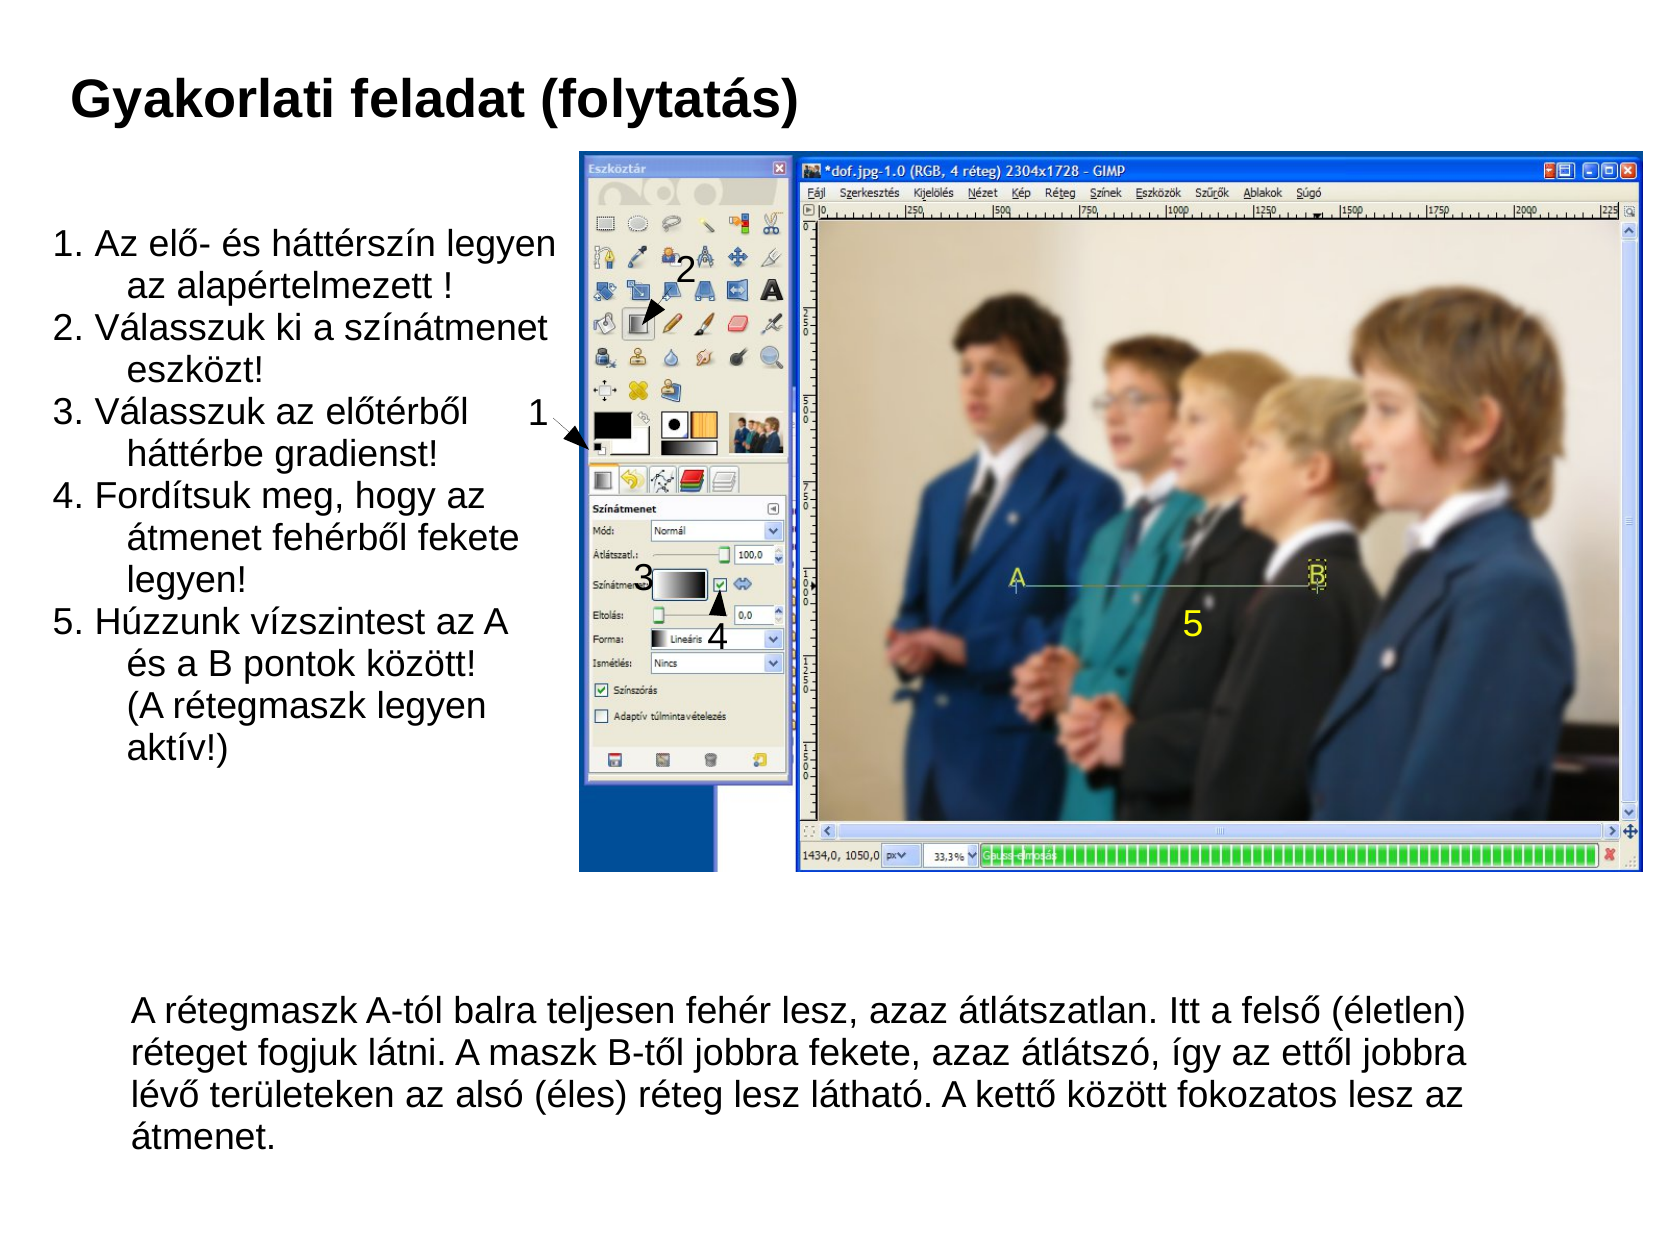

Gyakorlati feladat (folytatás)
 Az elő- és háttérszín legyen
	az alapértelmezett !
 Válasszuk ki a színátmenet
	eszközt!
 Válasszuk az előtérből
	háttérbe gradienst!
 Fordítsuk meg, hogy az
	átmenet fehérből fekete
	legyen!
 Húzzunk vízszintest az A
	és a B pontok között!
	(A rétegmaszk legyen
	aktív!)
2
1
3
5
4
A rétegmaszk A-tól balra teljesen fehér lesz, azaz átlátszatlan. Itt a felső (életlen)
réteget fogjuk látni. A maszk B-től jobbra fekete, azaz átlátszó, így az ettől jobbra
lévő területeken az alsó (éles) réteg lesz látható. A kettő között fokozatos lesz az
átmenet.